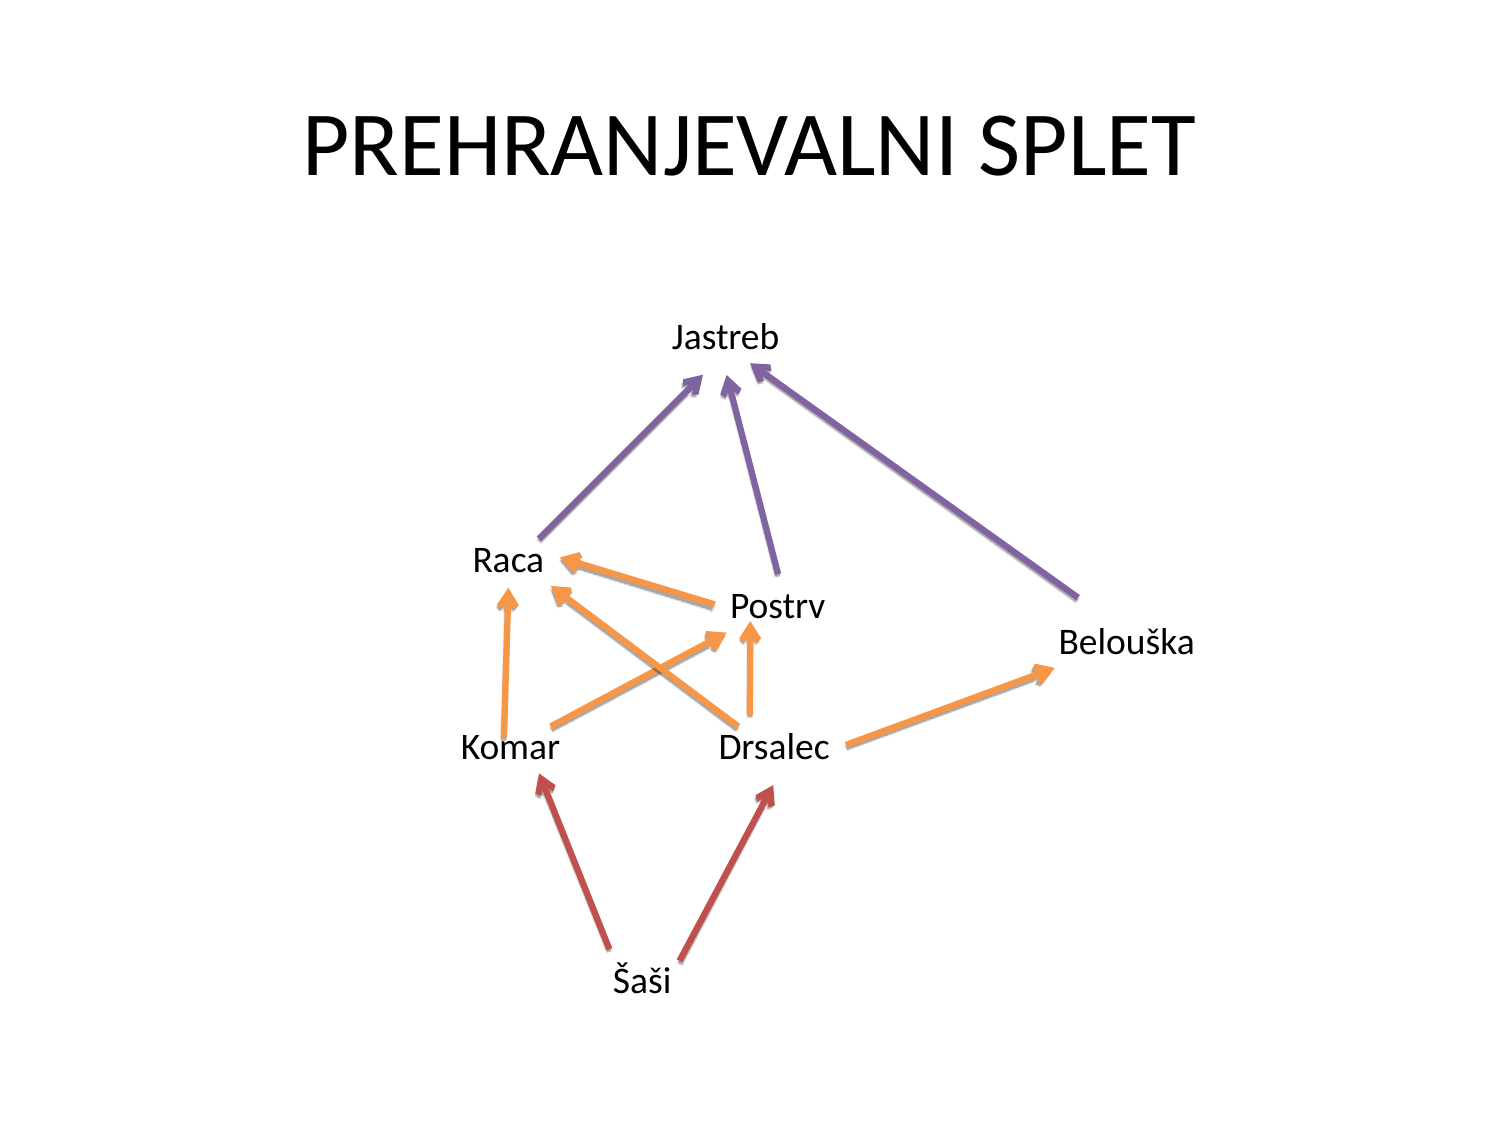

# PREHRANJEVALNI SPLET
Jastreb
Raca
Postrv
Belouška
Komar
Drsalec
Šaši